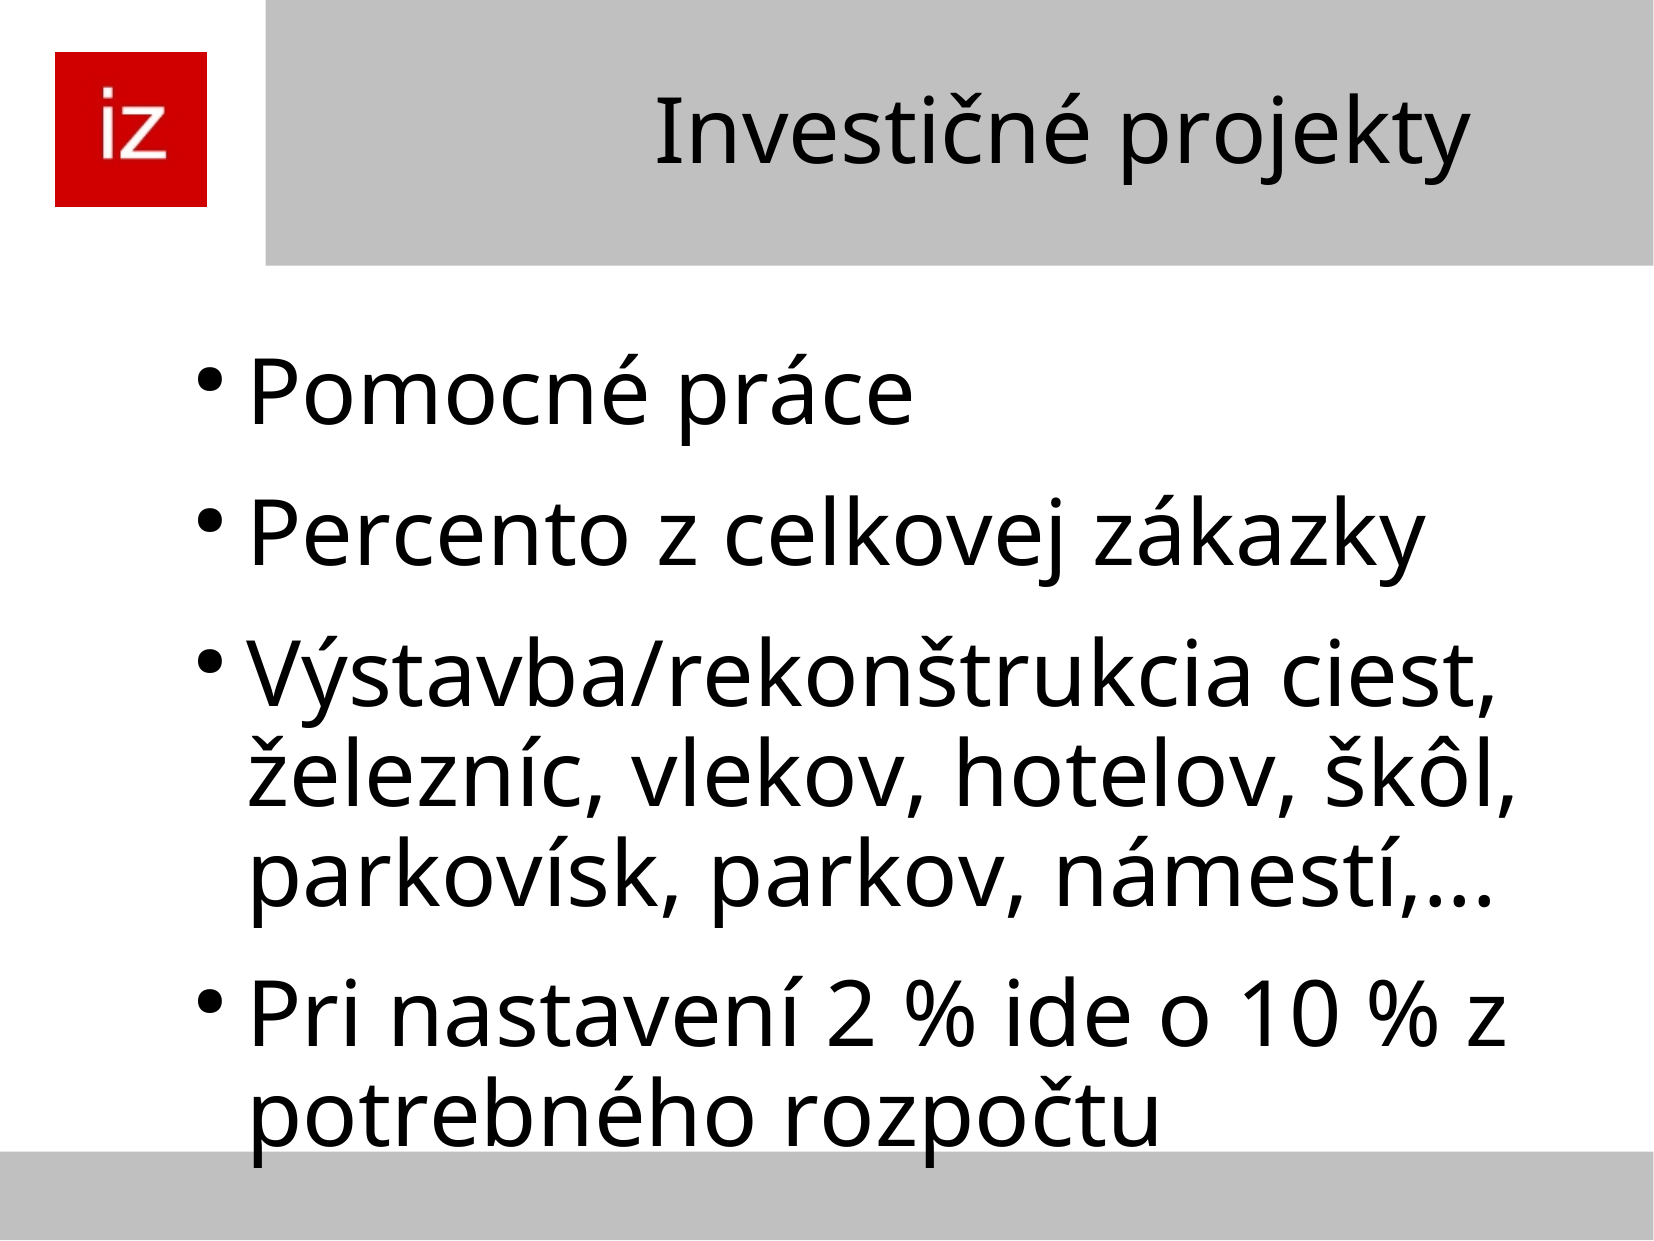

# Investičné projekty
Pomocné práce
Percento z celkovej zákazky
Výstavba/rekonštrukcia ciest, železníc, vlekov, hotelov, škôl, parkovísk, parkov, námestí,...
Pri nastavení 2 % ide o 10 % z potrebného rozpočtu